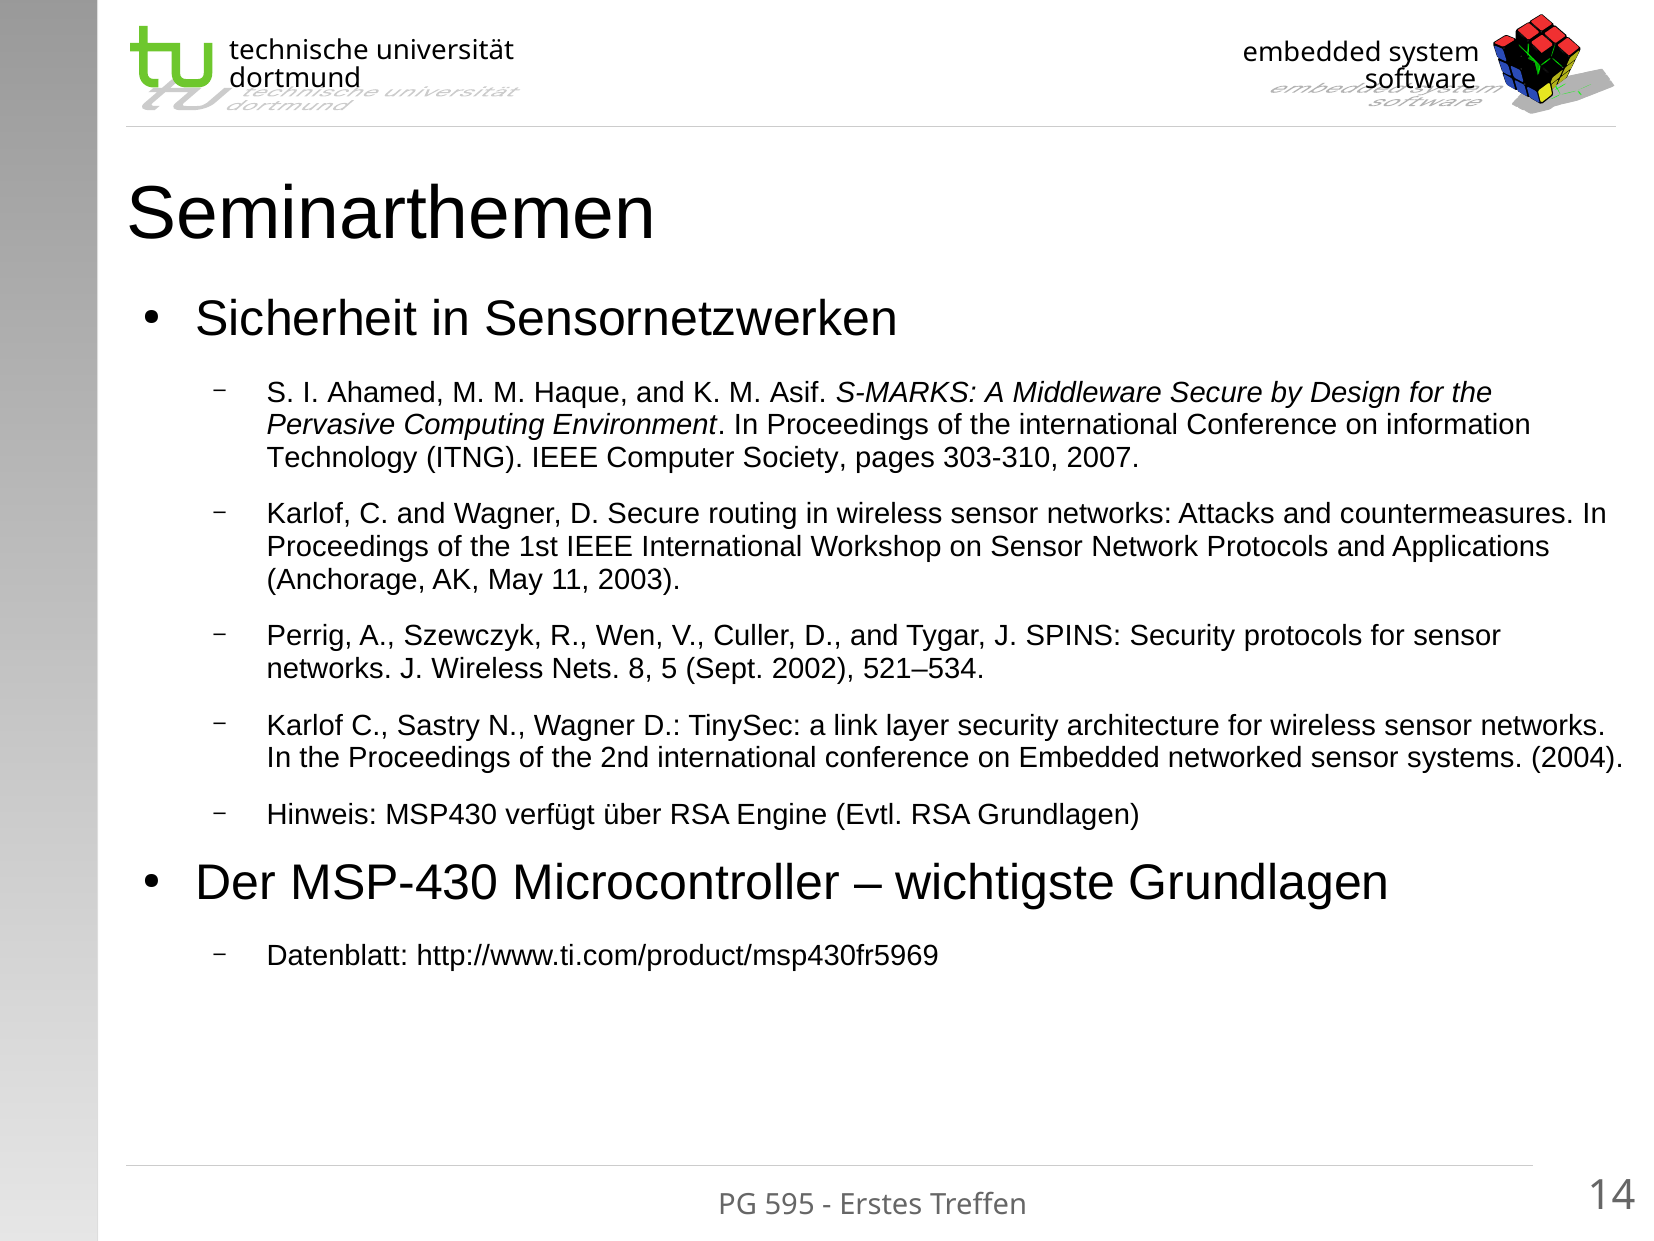

# Seminarthemen
Sicherheit in Sensornetzwerken
S. I. Ahamed, M. M. Haque, and K. M. Asif. S-MARKS: A Middleware Secure by Design for the Pervasive Computing Environment. In Proceedings of the international Conference on information Technology (ITNG). IEEE Computer Society, pages 303-310, 2007.
Karlof, C. and Wagner, D. Secure routing in wireless sensor networks: Attacks and countermeasures. In Proceedings of the 1st IEEE International Workshop on Sensor Network Protocols and Applications (Anchorage, AK, May 11, 2003).
Perrig, A., Szewczyk, R., Wen, V., Culler, D., and Tygar, J. SPINS: Security protocols for sensor networks. J. Wireless Nets. 8, 5 (Sept. 2002), 521–534.
Karlof C., Sastry N., Wagner D.: TinySec: a link layer security architecture for wireless sensor networks. In the Proceedings of the 2nd international conference on Embedded networked sensor systems. (2004).
Hinweis: MSP430 verfügt über RSA Engine (Evtl. RSA Grundlagen)
Der MSP-430 Microcontroller – wichtigste Grundlagen
Datenblatt: http://www.ti.com/product/msp430fr5969
14
PG 595 - Erstes Treffen